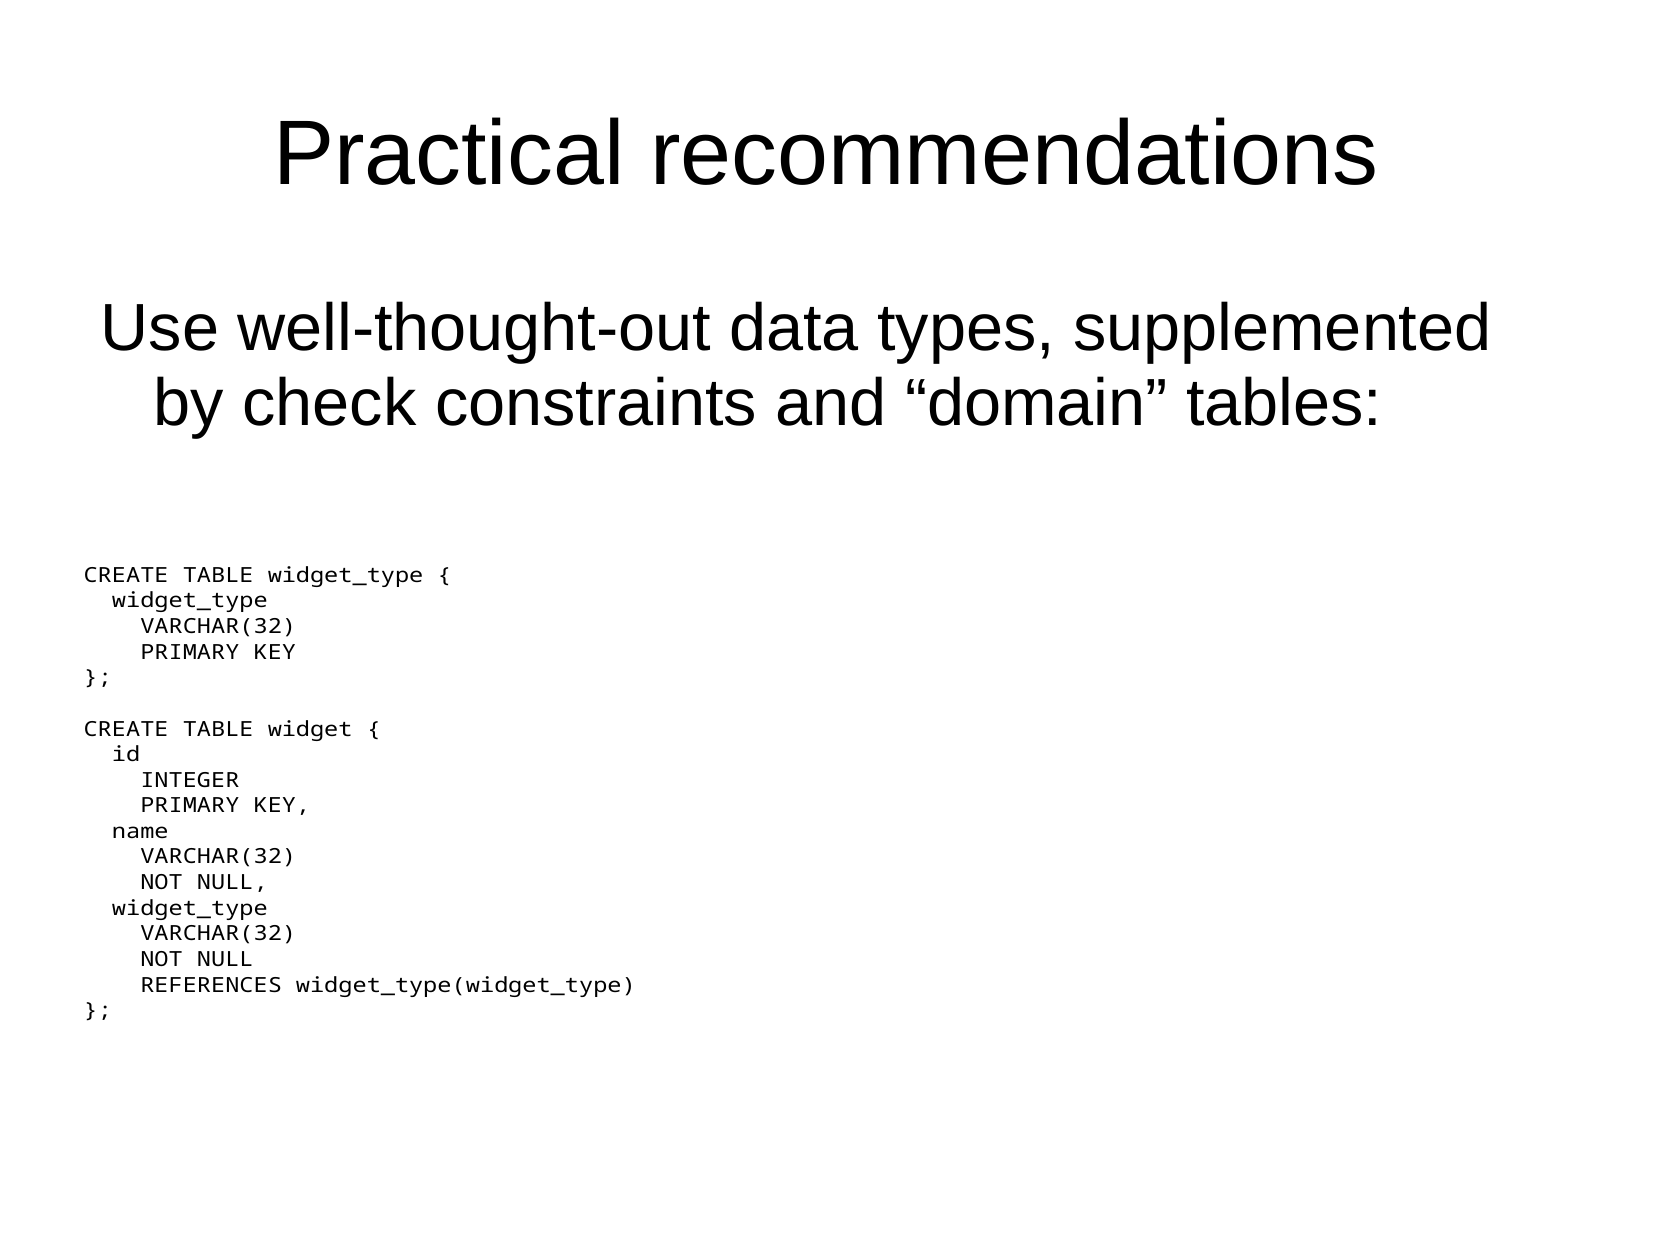

# Practical recommendations
Use well-thought-out data types, supplemented by check constraints and “domain” tables: